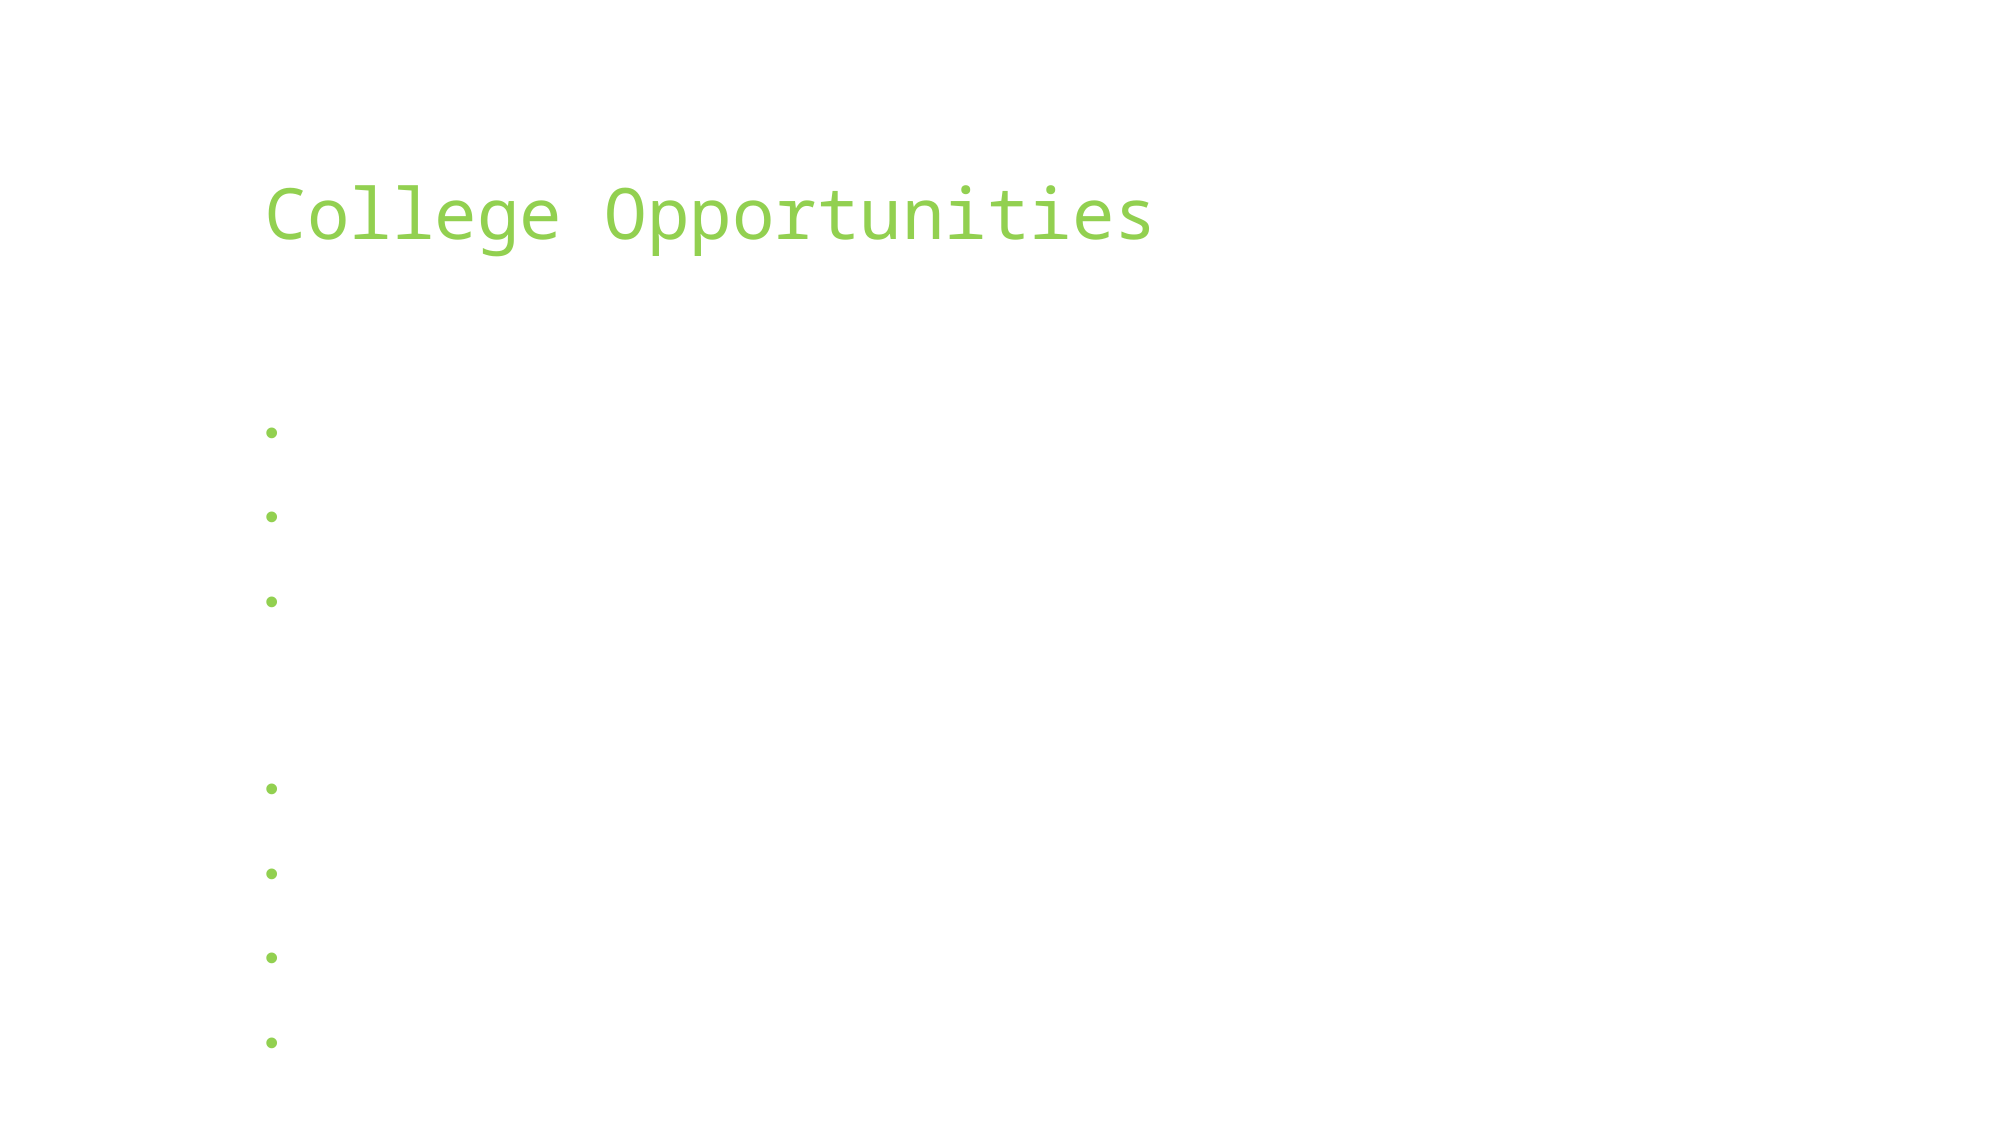

# College Opportunities
Borders CollegeCourses
Business Administration and Information Technology - An Introduction FT
Digital Media Computing - NC FT
Interactive Media - HNC FT
Edinburgh CollegeCourses – some of the many are shown below
BEng (Hons) Computer Security & Forensics (incorporating HND Networking)
HND Computer Games Development
HND Interactive Media (Web Development)